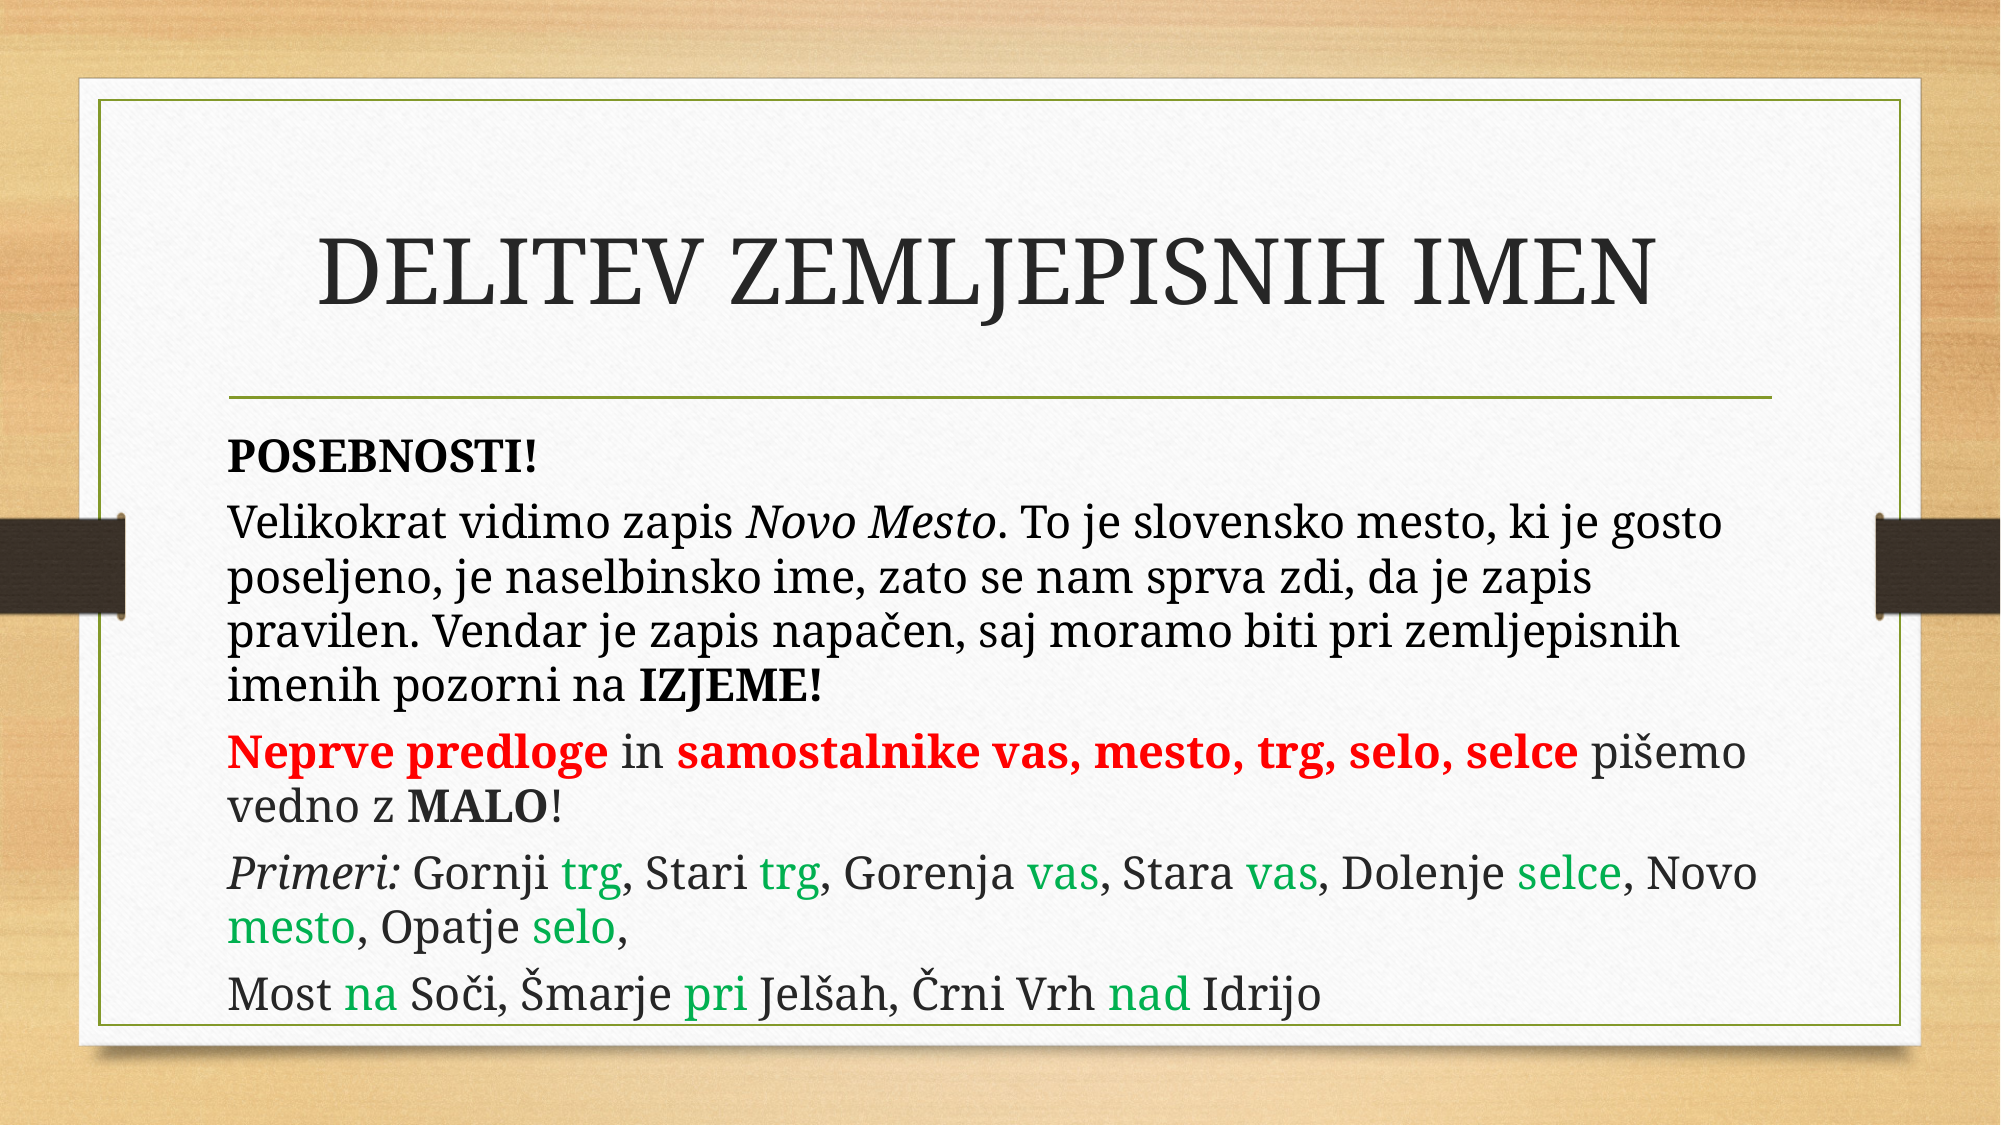

# DELITEV ZEMLJEPISNIH IMEN
POSEBNOSTI!
Velikokrat vidimo zapis Novo Mesto. To je slovensko mesto, ki je gosto poseljeno, je naselbinsko ime, zato se nam sprva zdi, da je zapis pravilen. Vendar je zapis napačen, saj moramo biti pri zemljepisnih imenih pozorni na IZJEME!
Neprve predloge in samostalnike vas, mesto, trg, selo, selce pišemo vedno z MALO!
Primeri: Gornji trg, Stari trg, Gorenja vas, Stara vas, Dolenje selce, Novo mesto, Opatje selo,
Most na Soči, Šmarje pri Jelšah, Črni Vrh nad Idrijo